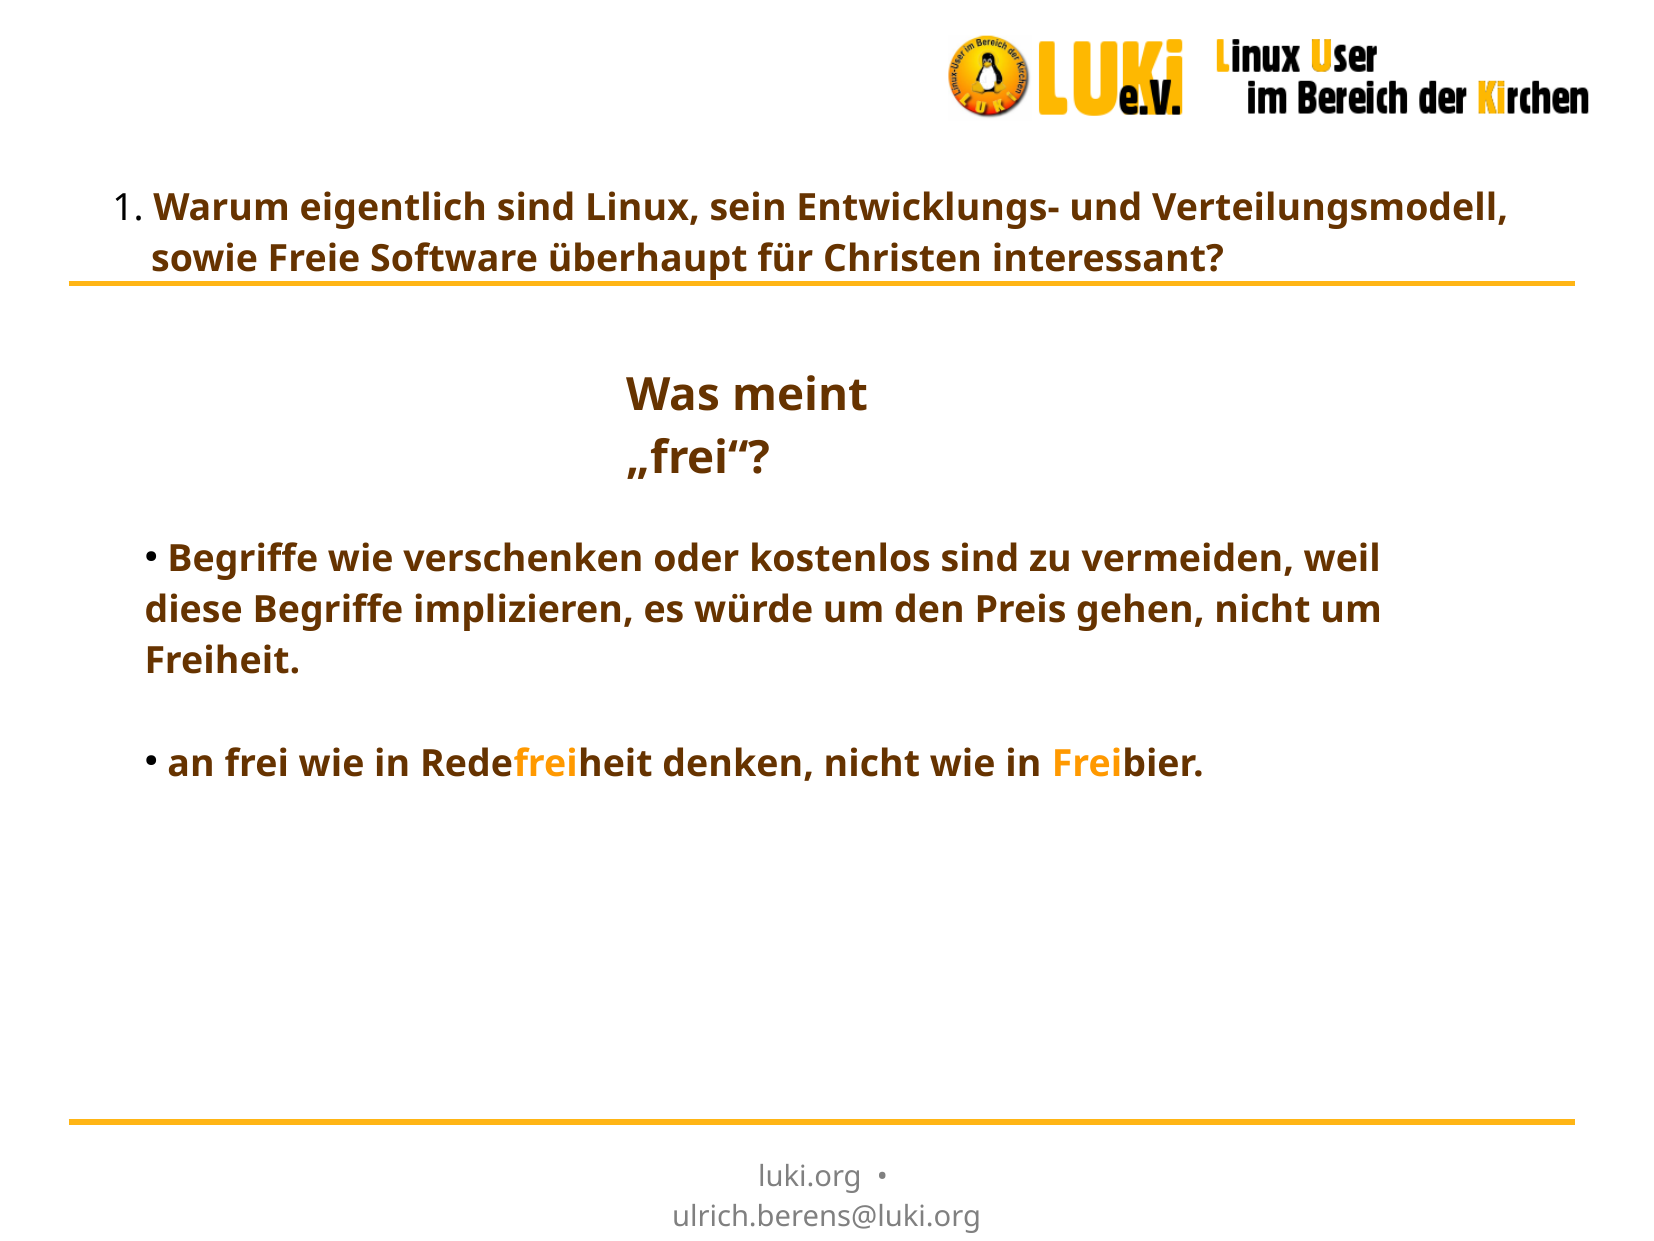

Warum eigentlich sind Linux, sein Entwicklungs- und Verteilungsmodell,
 sowie Freie Software überhaupt für Christen interessant?
Was meint „frei“?
 Begriffe wie verschenken oder kostenlos sind zu vermeiden, weil diese Begriffe implizieren, es würde um den Preis gehen, nicht um Freiheit.
 an frei wie in Redefreiheit denken, nicht wie in Freibier.
luki.org • ulrich.berens@luki.org